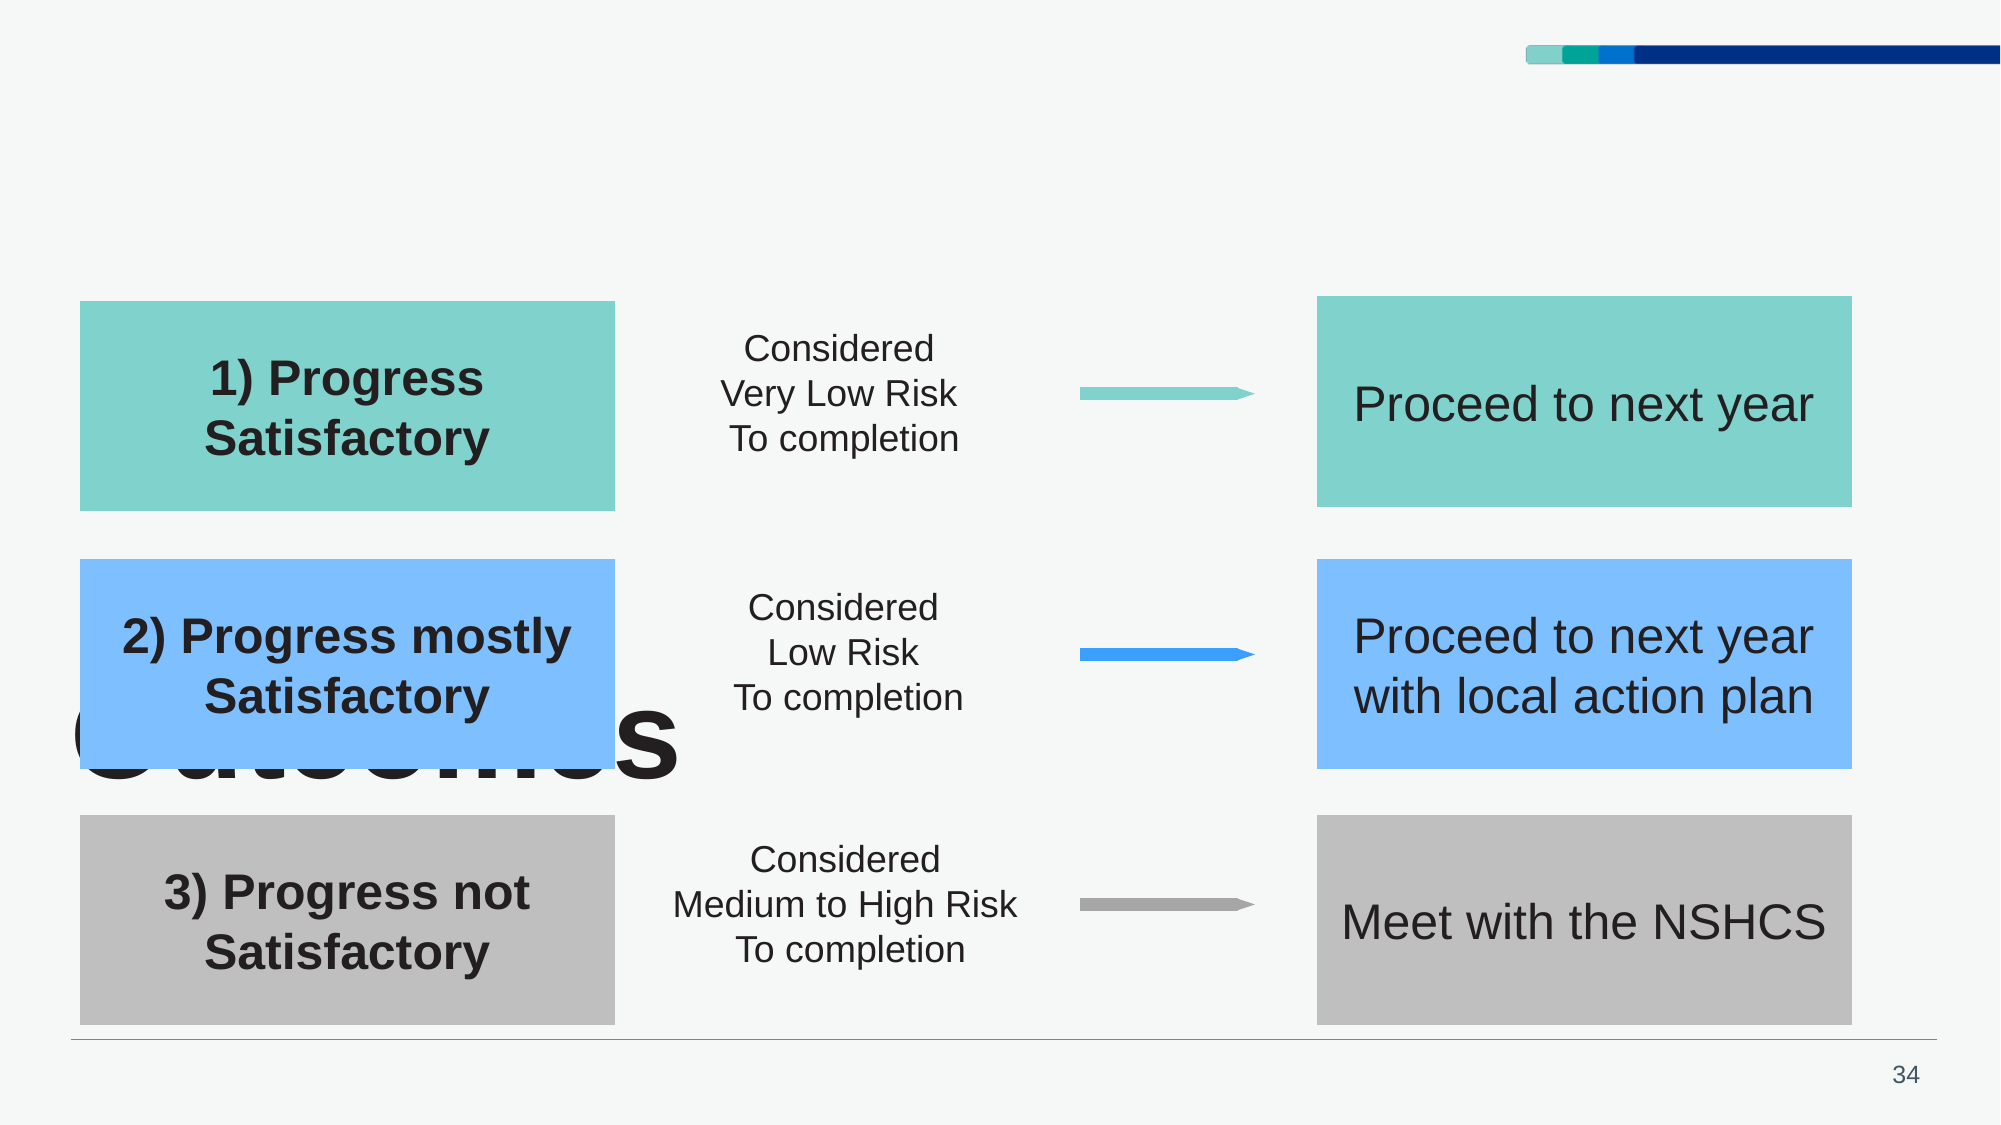

Proceed to next year
1) Progress Satisfactory
Considered
Very Low Risk
To completion
# Outcomes
2) Progress mostly Satisfactory
Proceed to next year with local action plan
Considered
Low Risk
To completion
3) Progress not Satisfactory
Meet with the NSHCS
Considered
Medium to High Risk
To completion